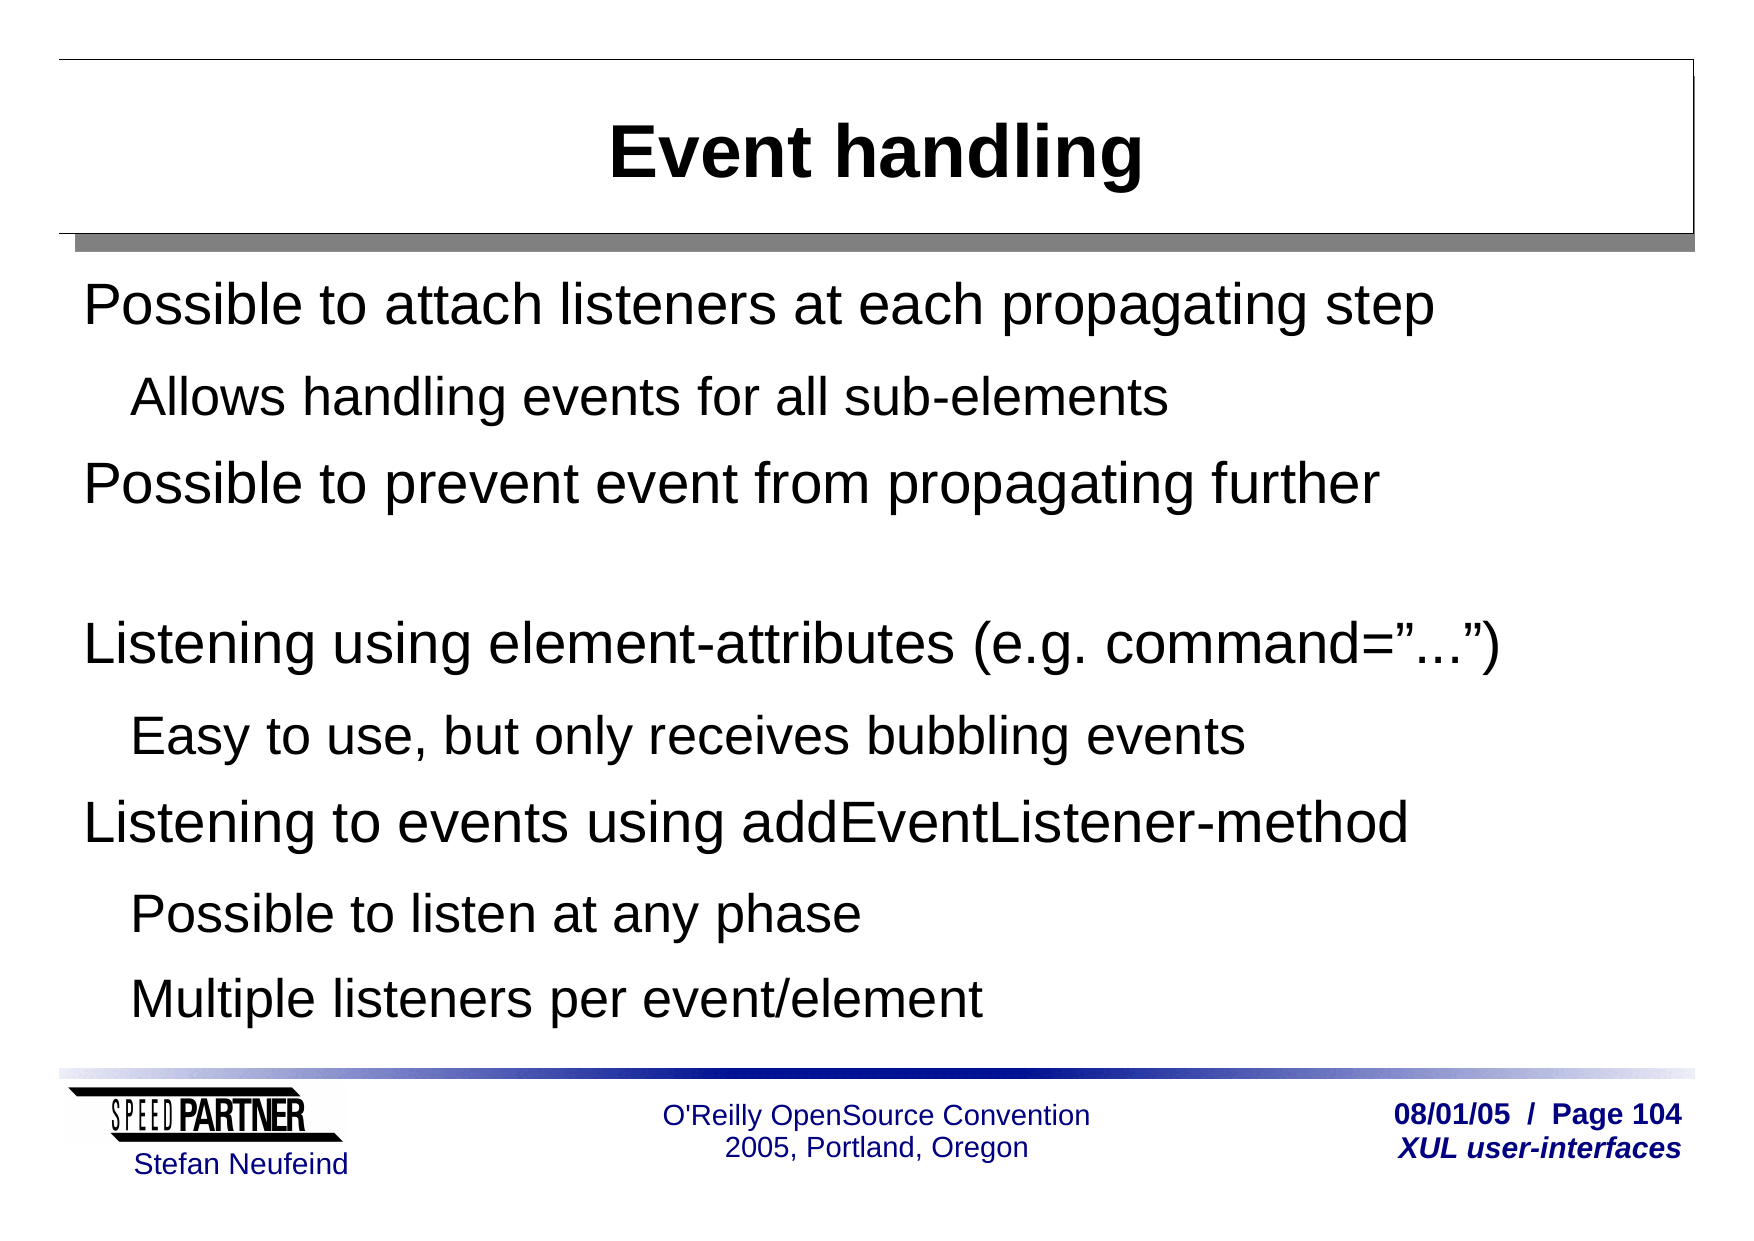

# Event handling
Possible to attach listeners at each propagating step
Allows handling events for all sub-elements
Possible to prevent event from propagating further
Listening using element-attributes (e.g. command=”...”)
Easy to use, but only receives bubbling events
Listening to events using addEventListener-method
Possible to listen at any phase
Multiple listeners per event/element